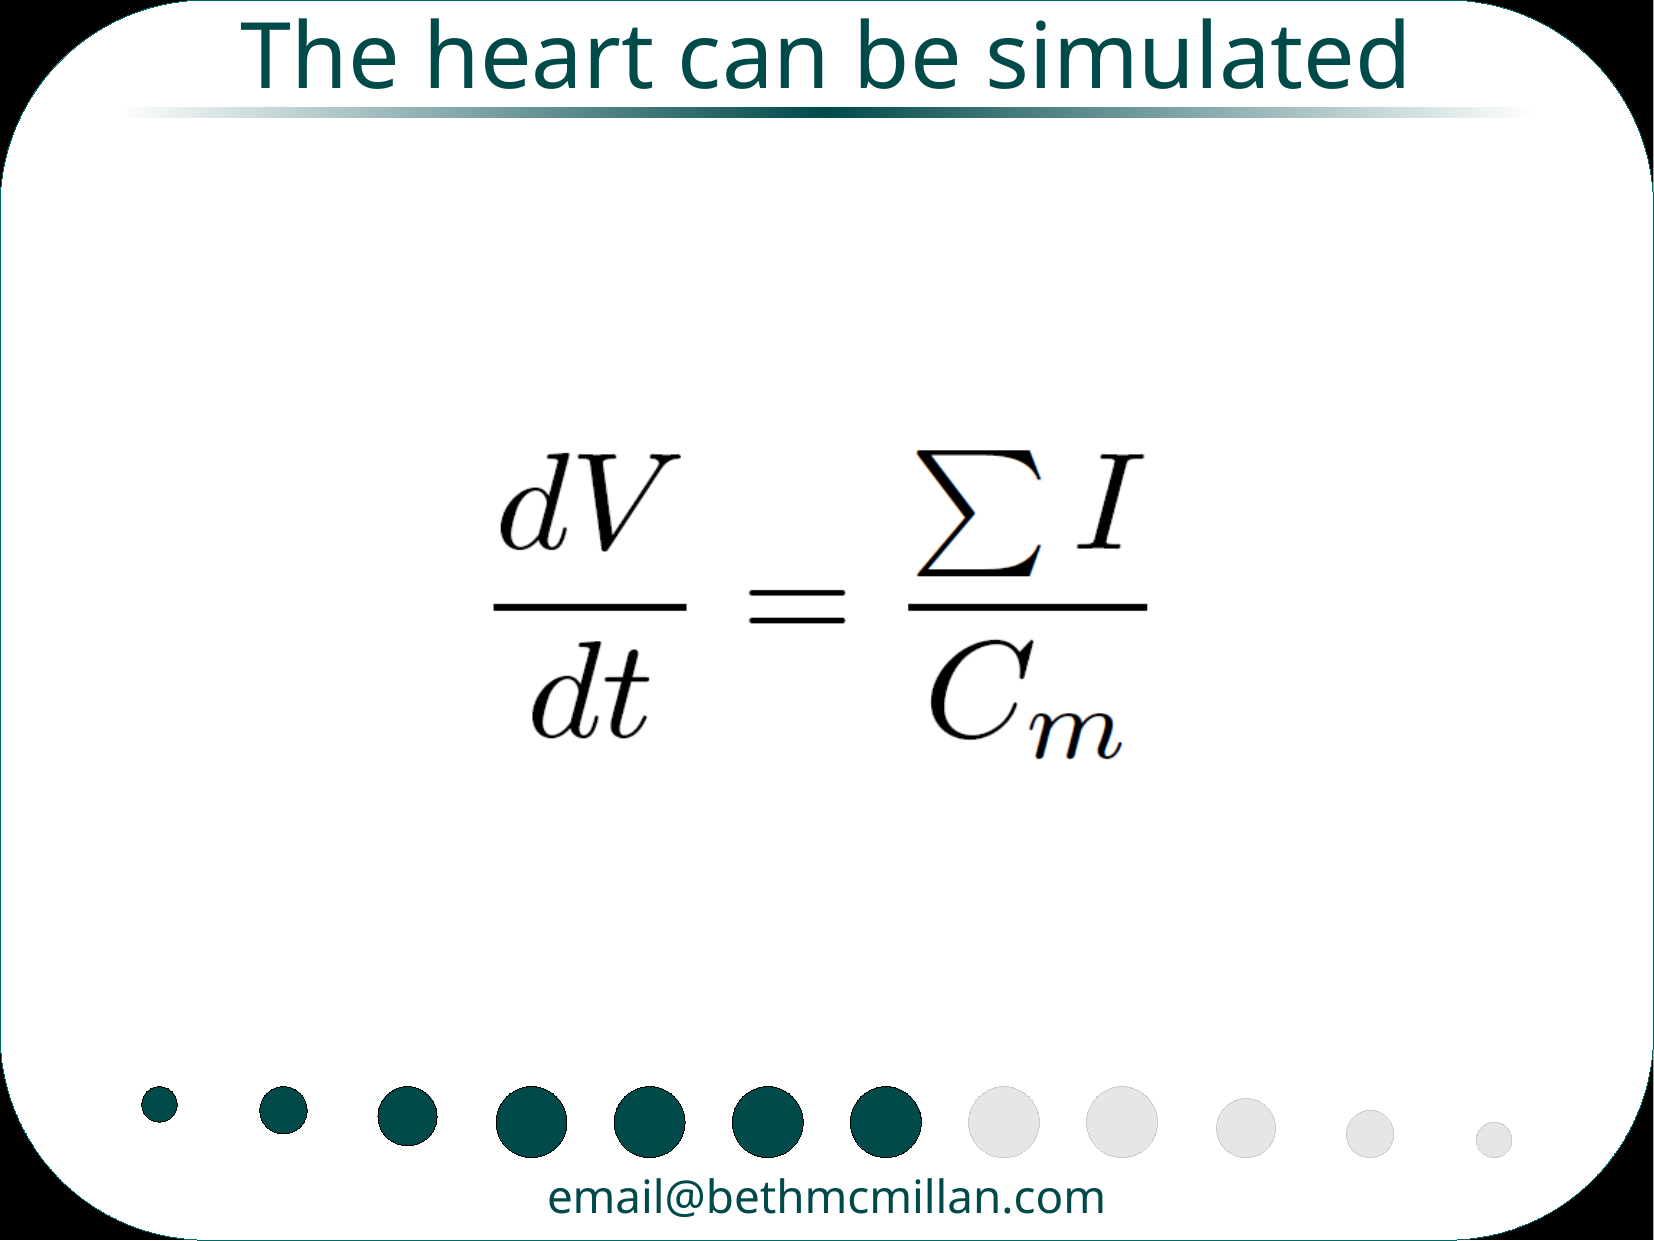

# The heart can be simulated
email@bethmcmillan.com